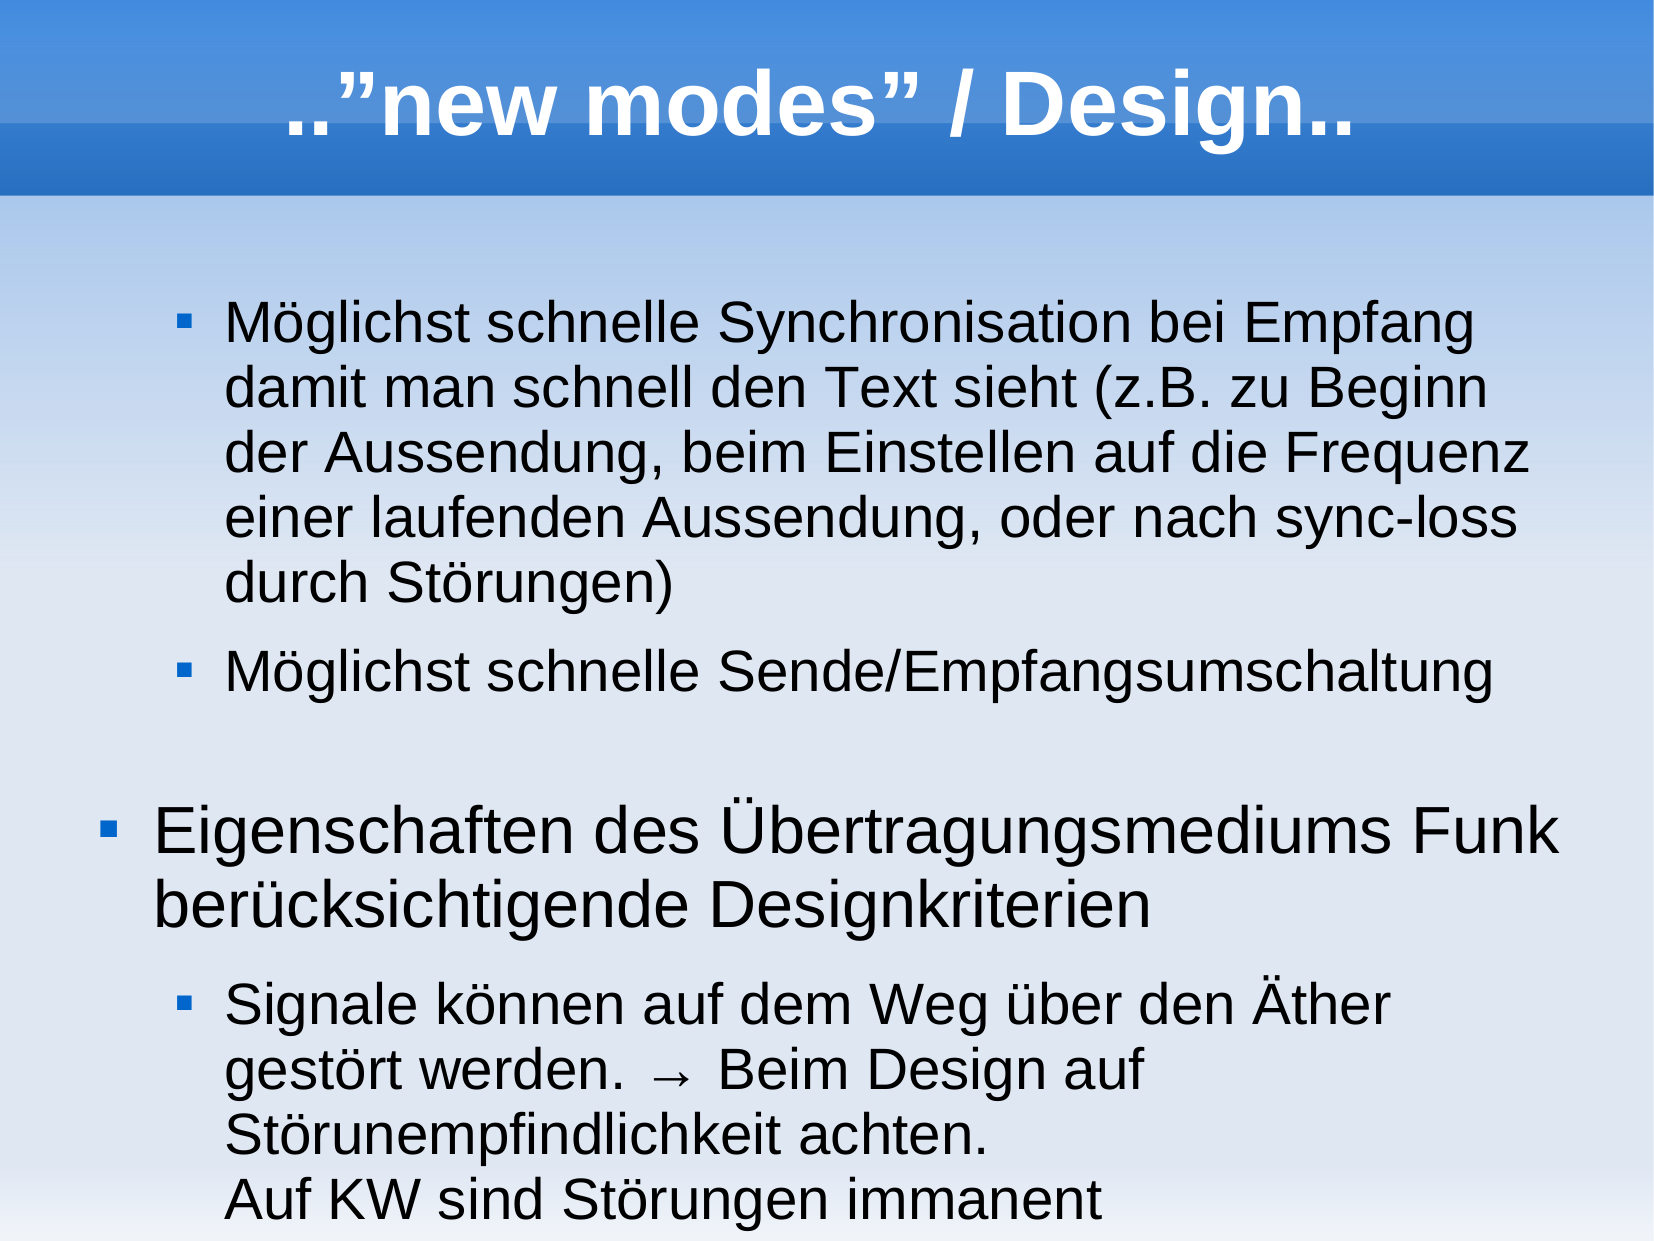

# ..”new modes” / Design..
Möglichst schnelle Synchronisation bei Empfang damit man schnell den Text sieht (z.B. zu Beginn der Aussendung, beim Einstellen auf die Frequenz einer laufenden Aussendung, oder nach sync-loss durch Störungen)
Möglichst schnelle Sende/Empfangsumschaltung
Eigenschaften des Übertragungsmediums Funk berücksichtigende Designkriterien
Signale können auf dem Weg über den Äther gestört werden. → Beim Design auf Störunempfindlichkeit achten.
Auf KW sind Störungen immanent